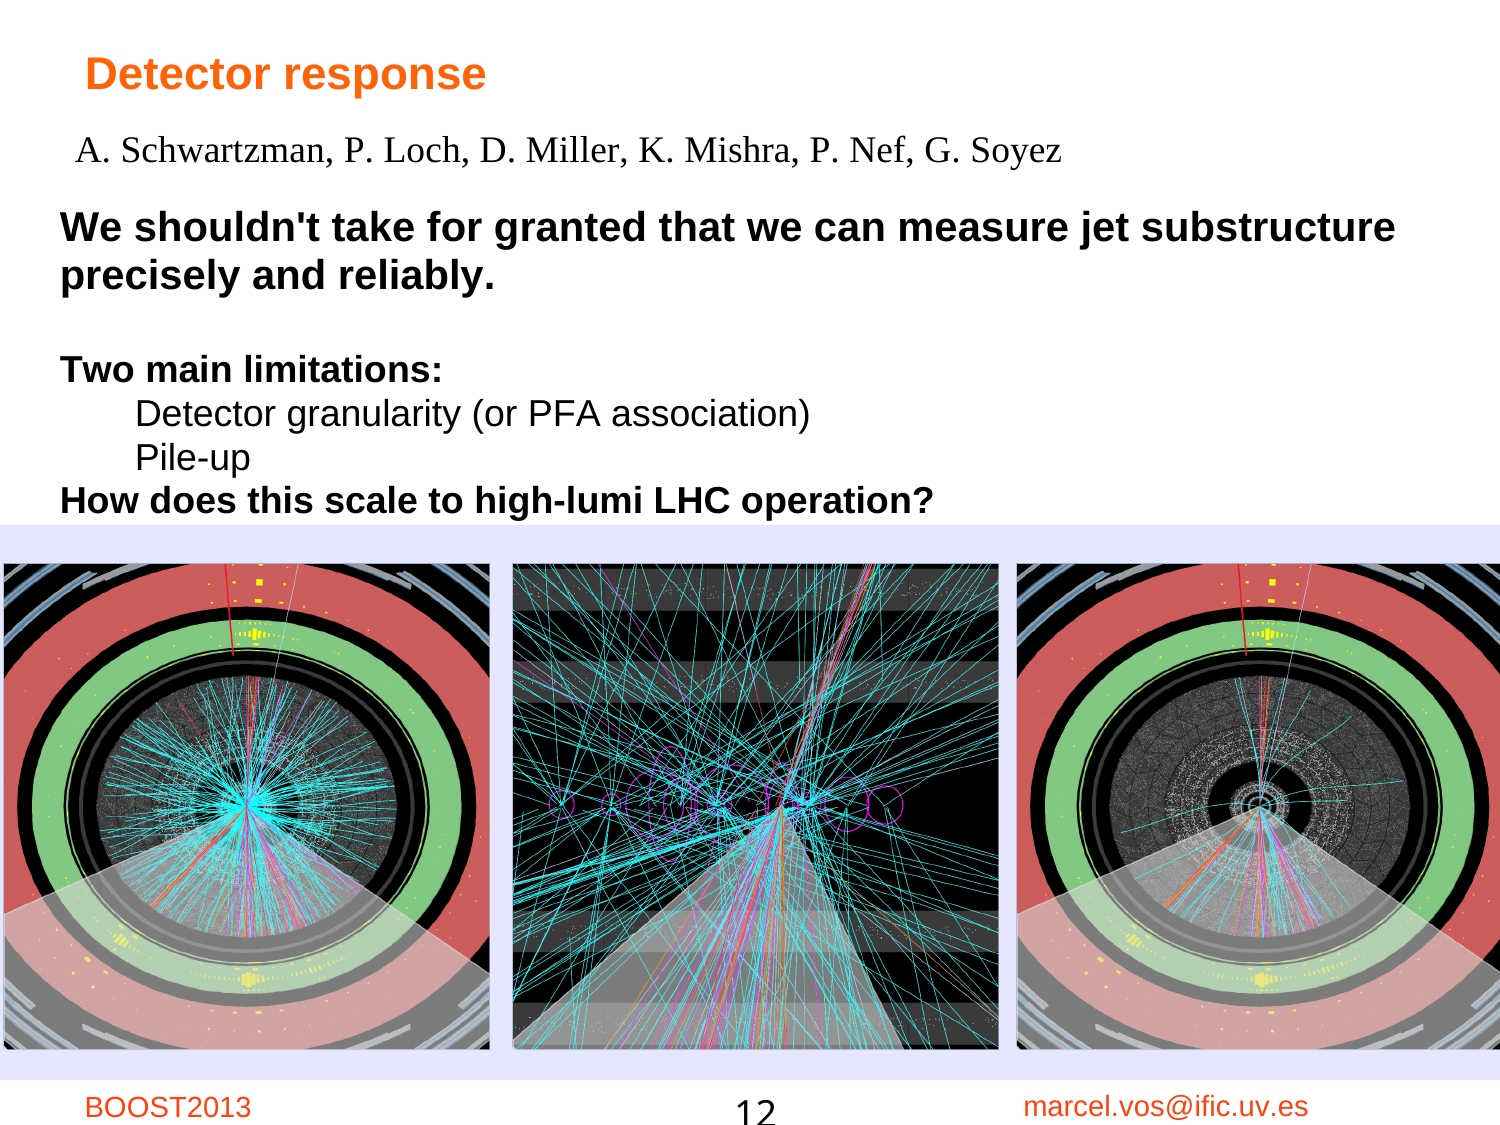

# Detector response
A. Schwartzman, P. Loch, D. Miller, K. Mishra, P. Nef, G. Soyez
We shouldn't take for granted that we can measure jet substructure precisely and reliably.
Two main limitations:
	Detector granularity (or PFA association)
	Pile-up
How does this scale to high-lumi LHC operation?
12
Marcel.Vos@ific.uv.es